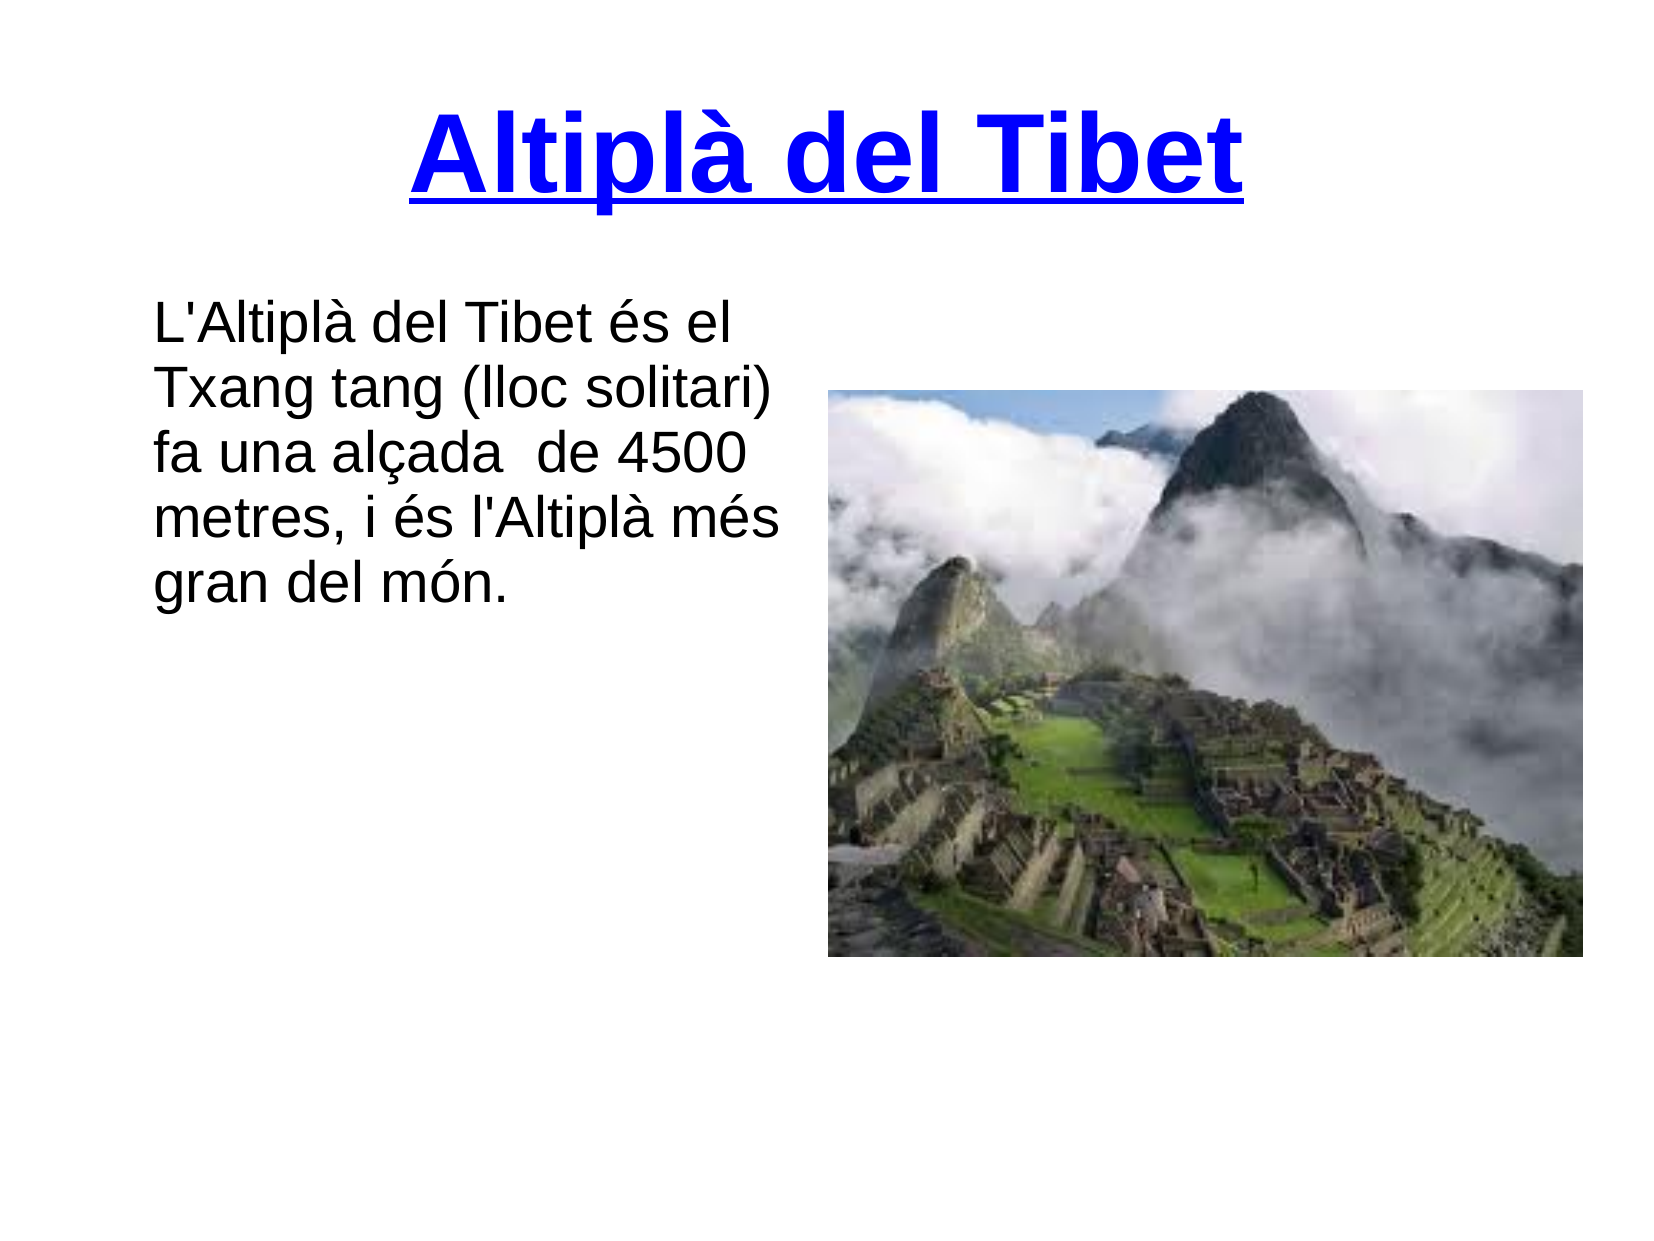

# Altiplà del Tibet
L'Altiplà del Tibet és el Txang tang (lloc solitari) fa una alçada de 4500 metres, i és l'Altiplà més gran del món.